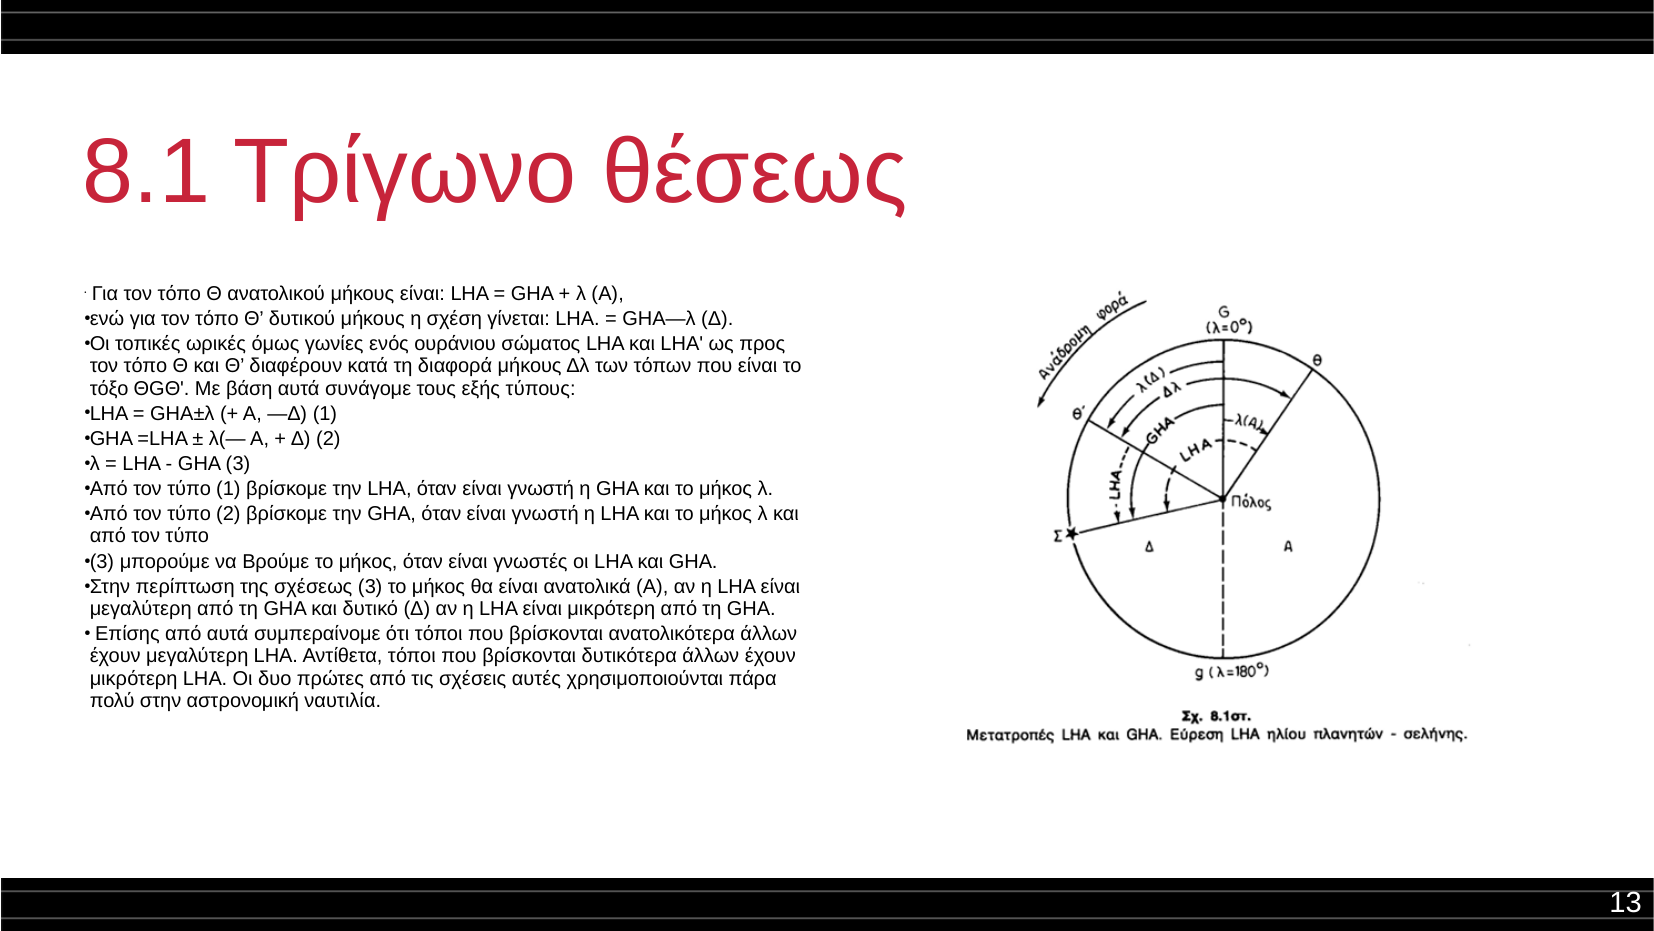

# 8.1 Τρίγωνο θέσεως
 Για τον τόπο Θ ανατολικού μήκους είναι: LΗΑ = GHA + λ (Α),
ενώ για τον τόπο Θ’ δυτικού μήκους η σχέση γίνεται: LΗΑ. = GΗΑ—λ (Δ).
Οι τοπικές ωρικές όμως γωνίες ενός ουράνιου σώματος LΗΑ και LΗΑ' ως προς τον τόπο Θ και Θ’ διαφέρουν κατά τη διαφορά μήκους Δλ των τόπων που είναι το τόξο ΘGΘ'. Με βάση αυτά συνάγομε τους εξής τύπους:
LHΑ = GΗΑ±λ (+ Α, —Δ) (1)
GΗΑ =LΗΑ ± λ(— Α, + Δ) (2)
λ = LΗΑ - GΗΑ (3)
Από τον τύπο (1) βρίσκομε την LΗΑ, όταν είναι γνωστή η GΗΑ και το μήκος λ.
Από τον τύπο (2) βρίσκομε την GΗΑ, όταν είναι γνωστή η LΗΑ και το μήκος λ και από τον τύπο
(3) μπορούμε να Βρούμε το μήκος, όταν είναι γνωστές οι LΗΑ και GHA.
Στην περίπτωση της σχέσεως (3) το μήκος θα είναι ανατολικά (Α), αν η LΗΑ είναι μεγαλύτερη από τη GΗΑ και δυτικό (Δ) αν η LΗΑ είναι μικρότερη από τη GHA.
 Επίσης από αυτά συμπεραίνομε ότι τόποι που βρίσκονται ανατολικότερα άλλων έχουν μεγαλύτερη LΗΑ. Αντίθετα, τόποι που βρίσκονται δυτικότερα άλλων έχουν μικρότερη LΗΑ. Οι δυο πρώτες από τις σχέσεις αυτές χρησιμοποιούνται πάρα πολύ στην αστρονομική ναυτιλία.